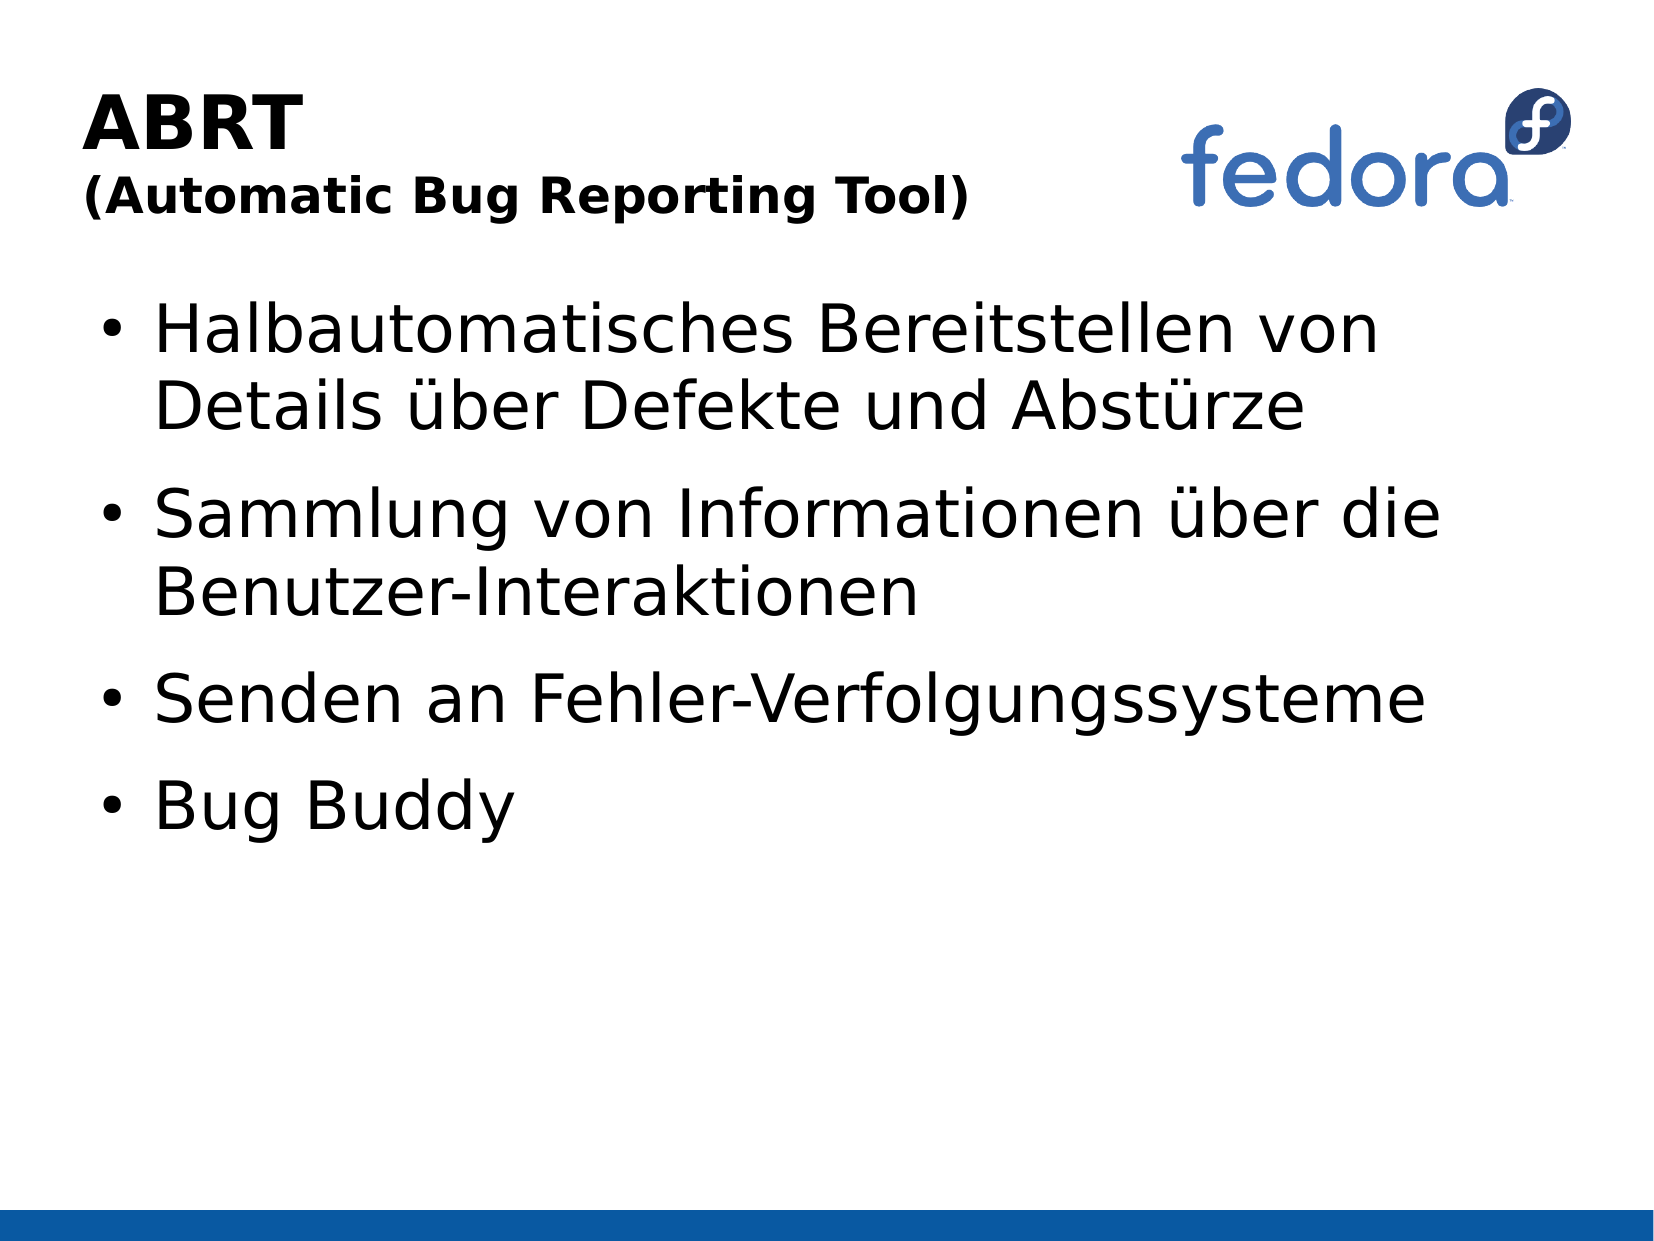

# ABRT (Automatic Bug Reporting Tool)
Halbautomatisches Bereitstellen von Details über Defekte und Abstürze
Sammlung von Informationen über die Benutzer-Interaktionen
Senden an Fehler-Verfolgungssysteme
Bug Buddy